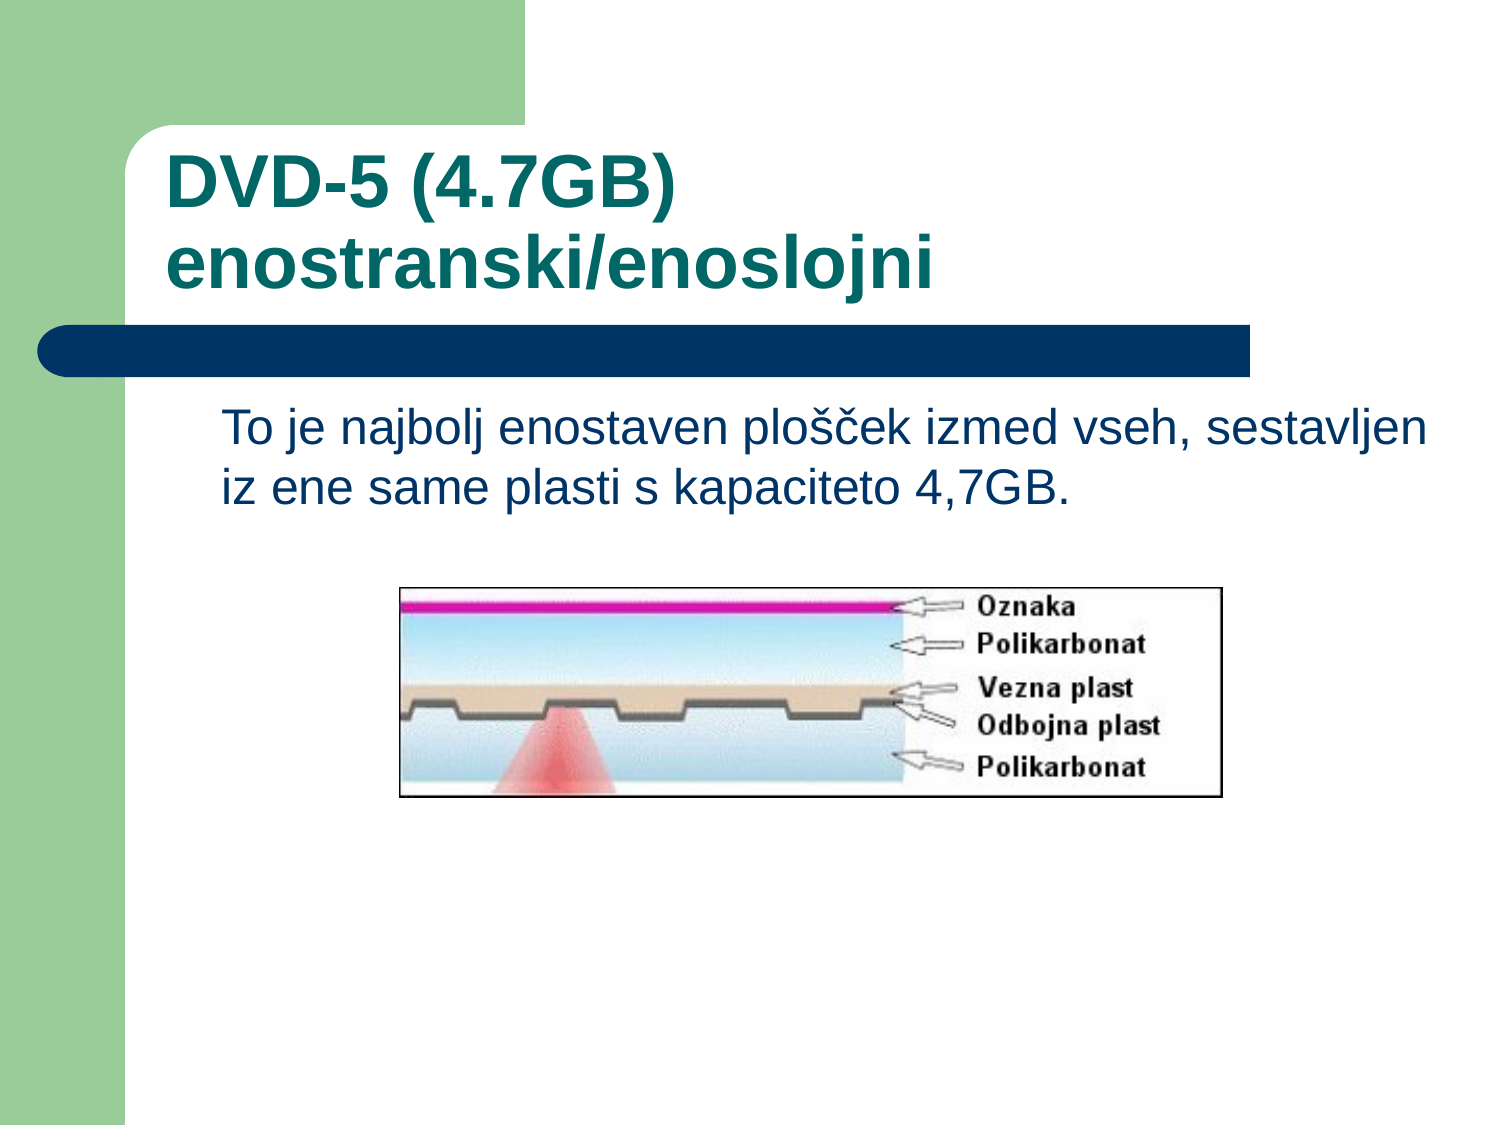

# DVD-5 (4.7GB) enostranski/enoslojni
 To je najbolj enostaven plošček izmed vseh, sestavljen iz ene same plasti s kapaciteto 4,7GB.